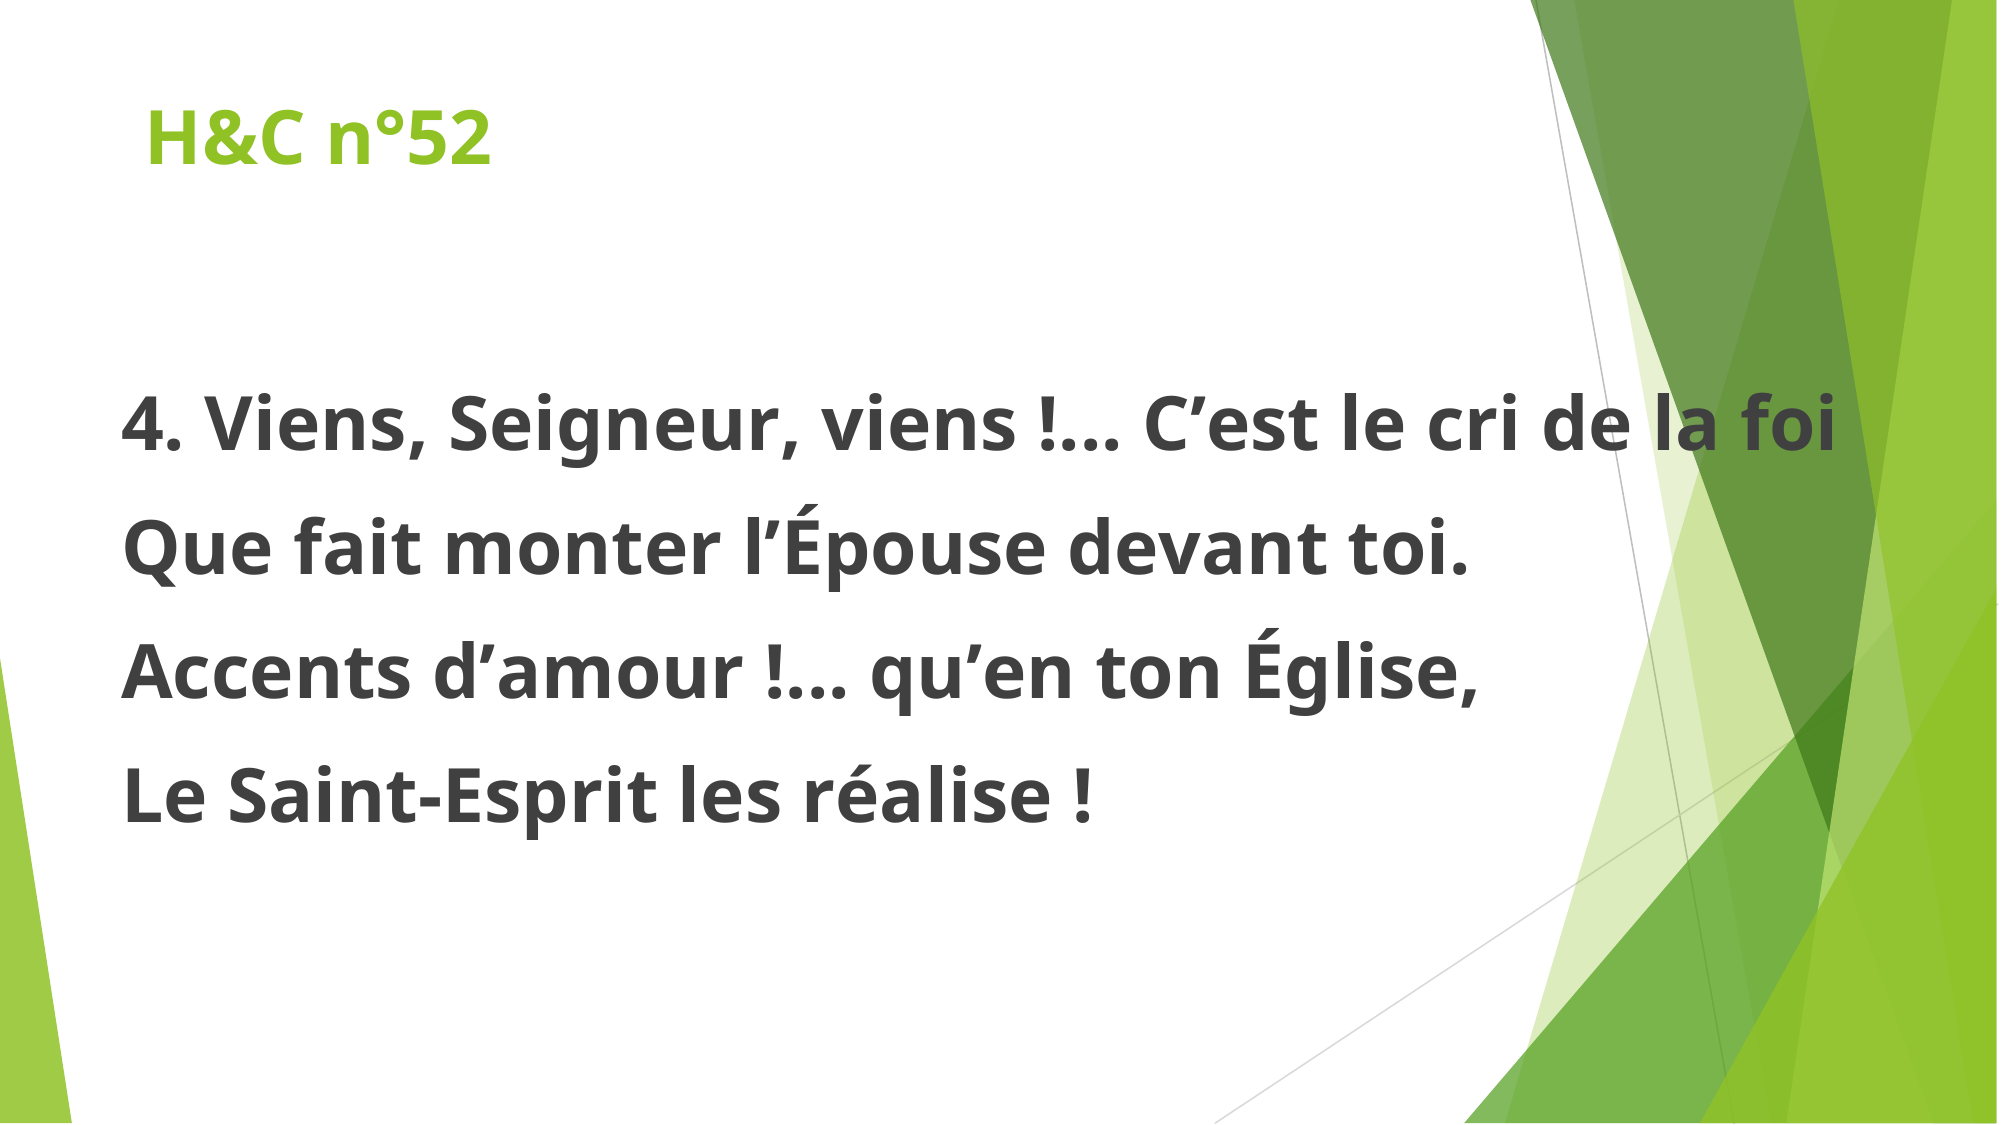

H&C n°52
4. Viens, Seigneur, viens !... C’est le cri de la foi
Que fait monter l’Épouse devant toi.
Accents d’amour !... qu’en ton Église,
Le Saint-Esprit les réalise !